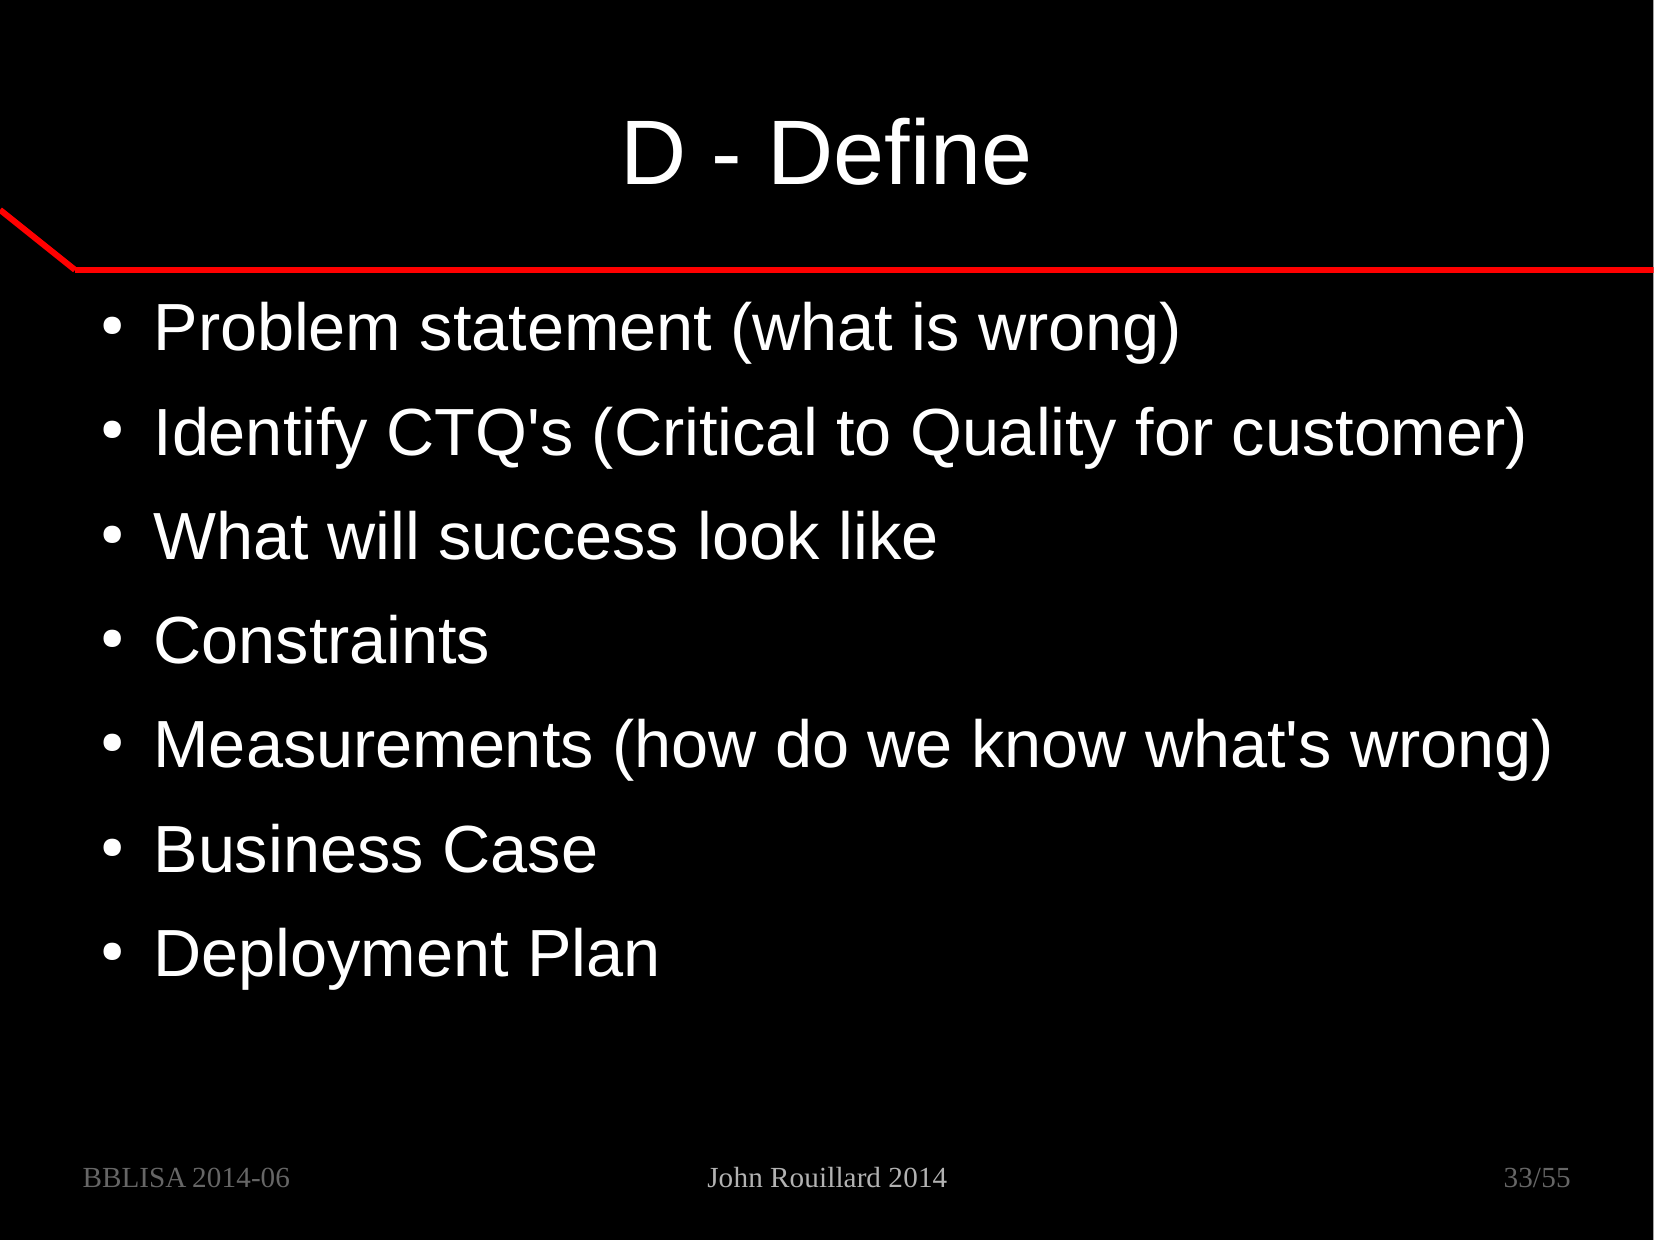

# D - Define
Problem statement (what is wrong)
Identify CTQ's (Critical to Quality for customer)
What will success look like
Constraints
Measurements (how do we know what's wrong)
Business Case
Deployment Plan
BBLISA 2014-06
John Rouillard 2014
33